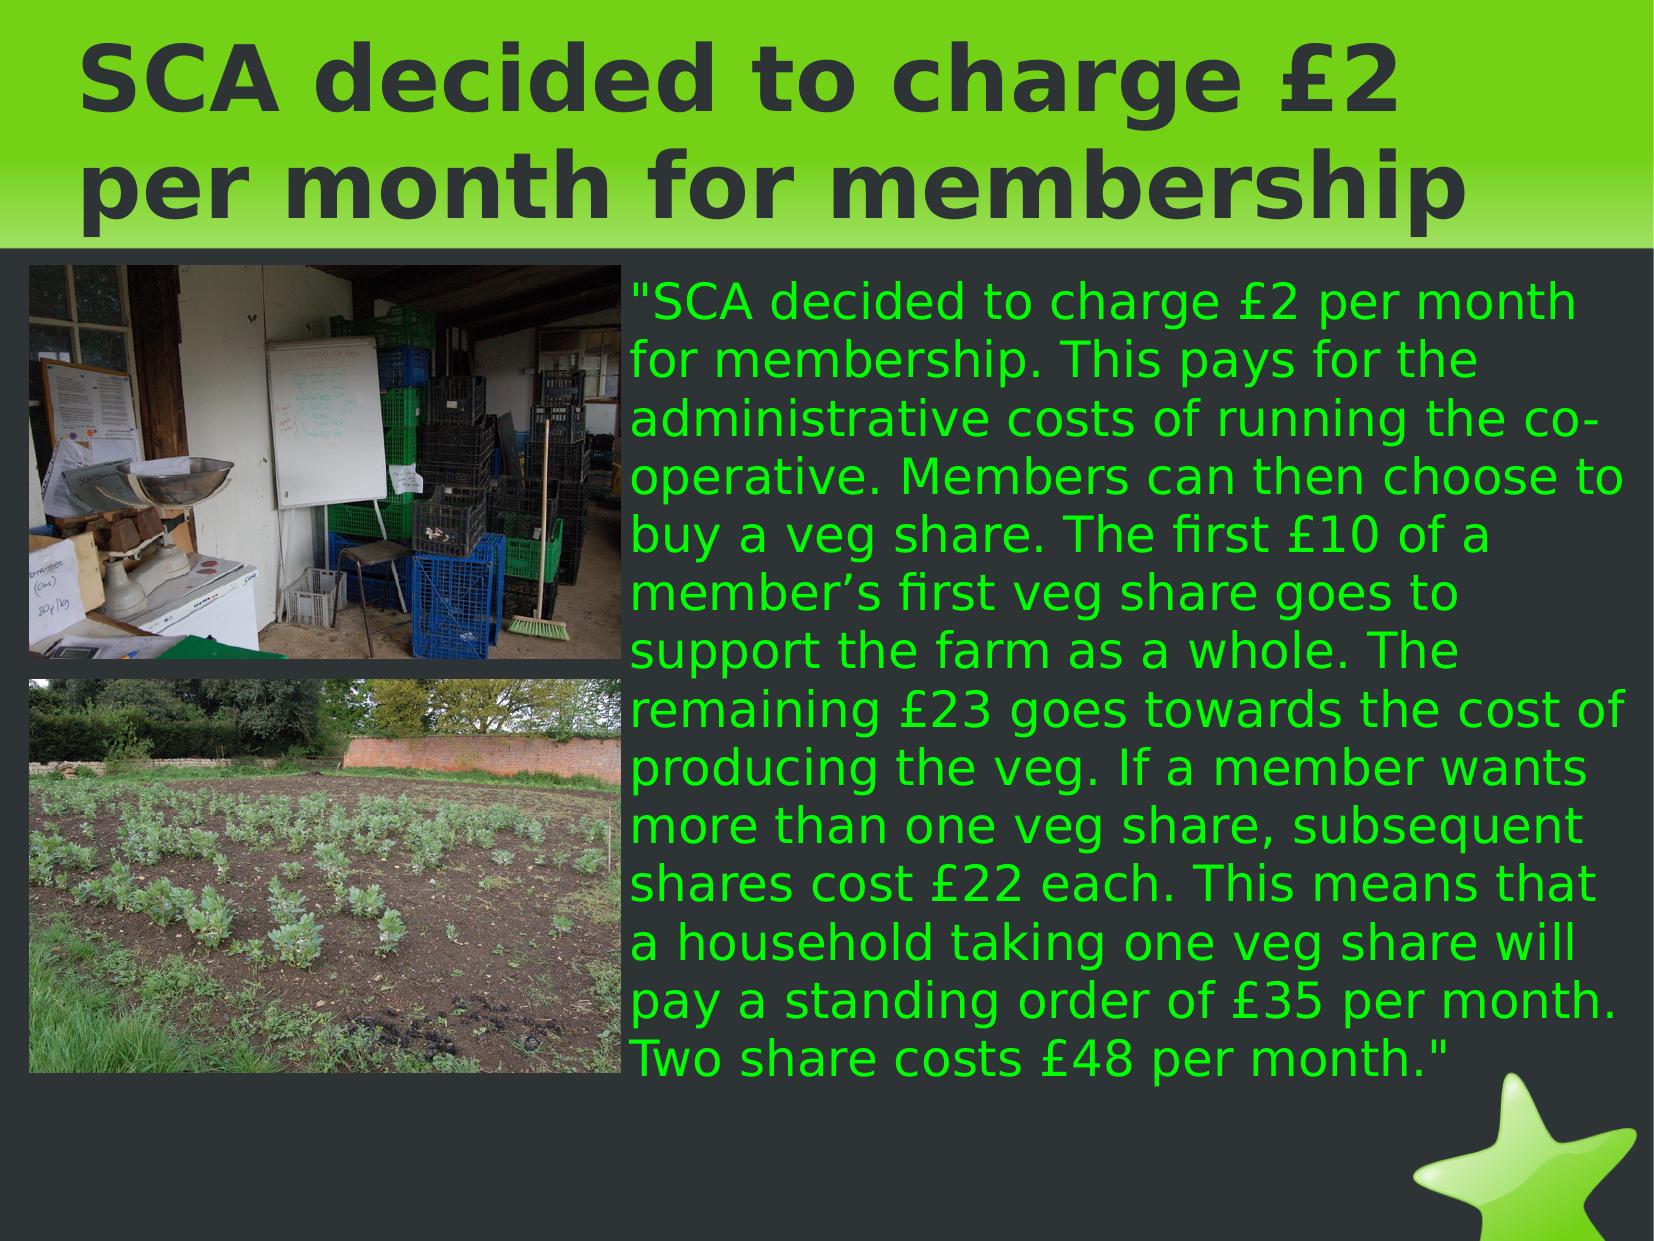

# SCA decided to charge £2 per month for membership
"SCA decided to charge £2 per month for membership. This pays for the administrative costs of running the co-operative. Members can then choose to buy a veg share. The first £10 of a member’s first veg share goes to support the farm as a whole. The remaining £23 goes towards the cost of producing the veg. If a member wants more than one veg share, subsequent shares cost £22 each. This means that a household taking one veg share will pay a standing order of £35 per month. Two share costs £48 per month."